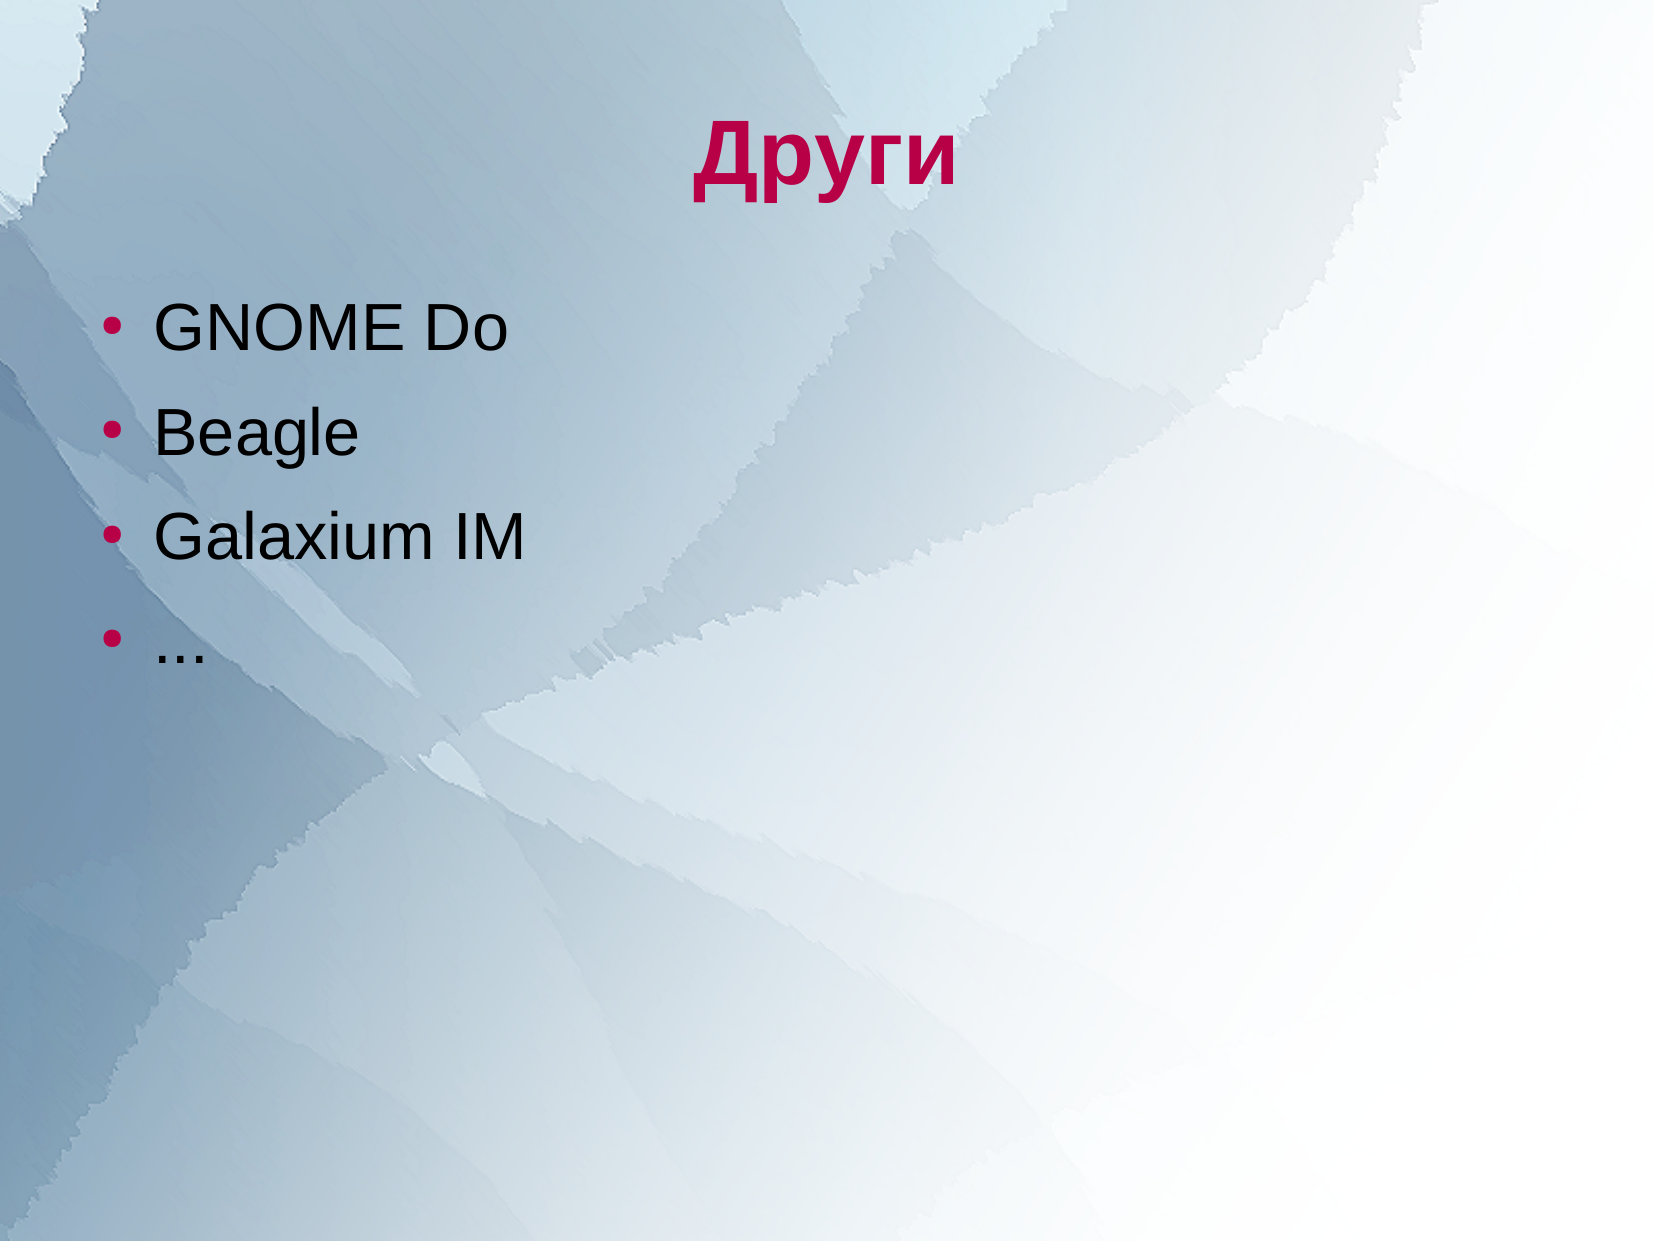

# Други
GNOME Do
Beagle
Galaxium IM
...